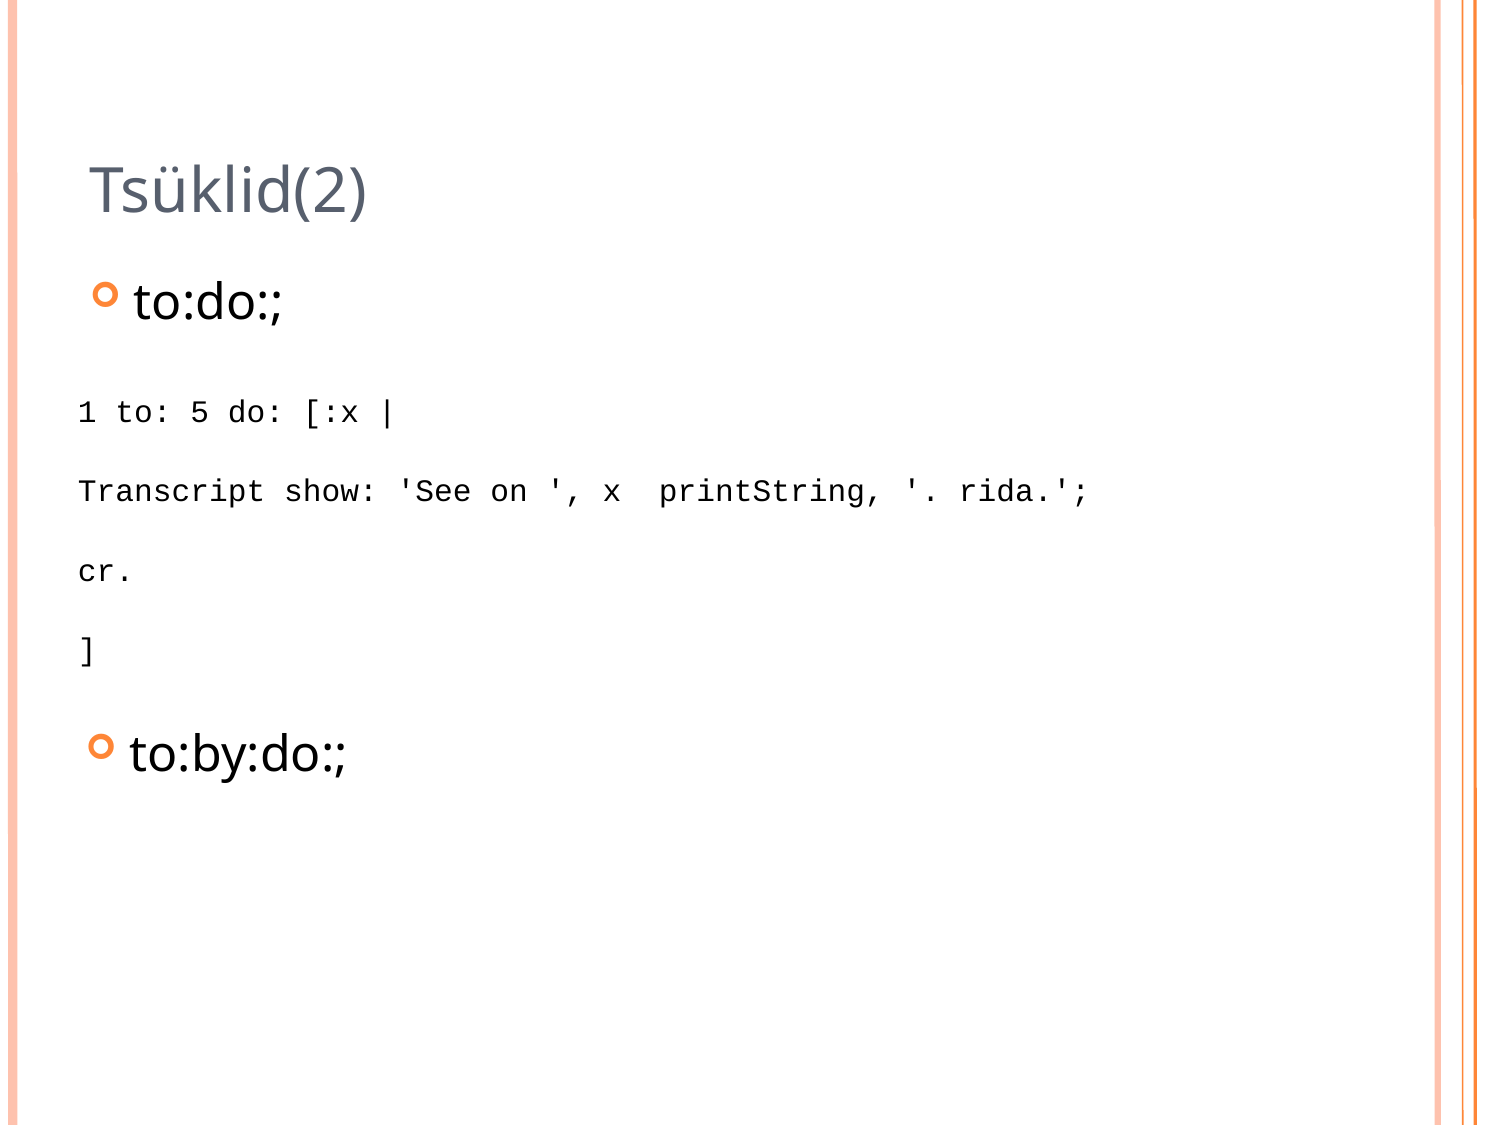

# Tsüklid(2)
to:do:;
1 to: 5 do: [:x |
Transcript show: 'See on ', x printString, '. rida.';
cr.
]
to:by:do:;